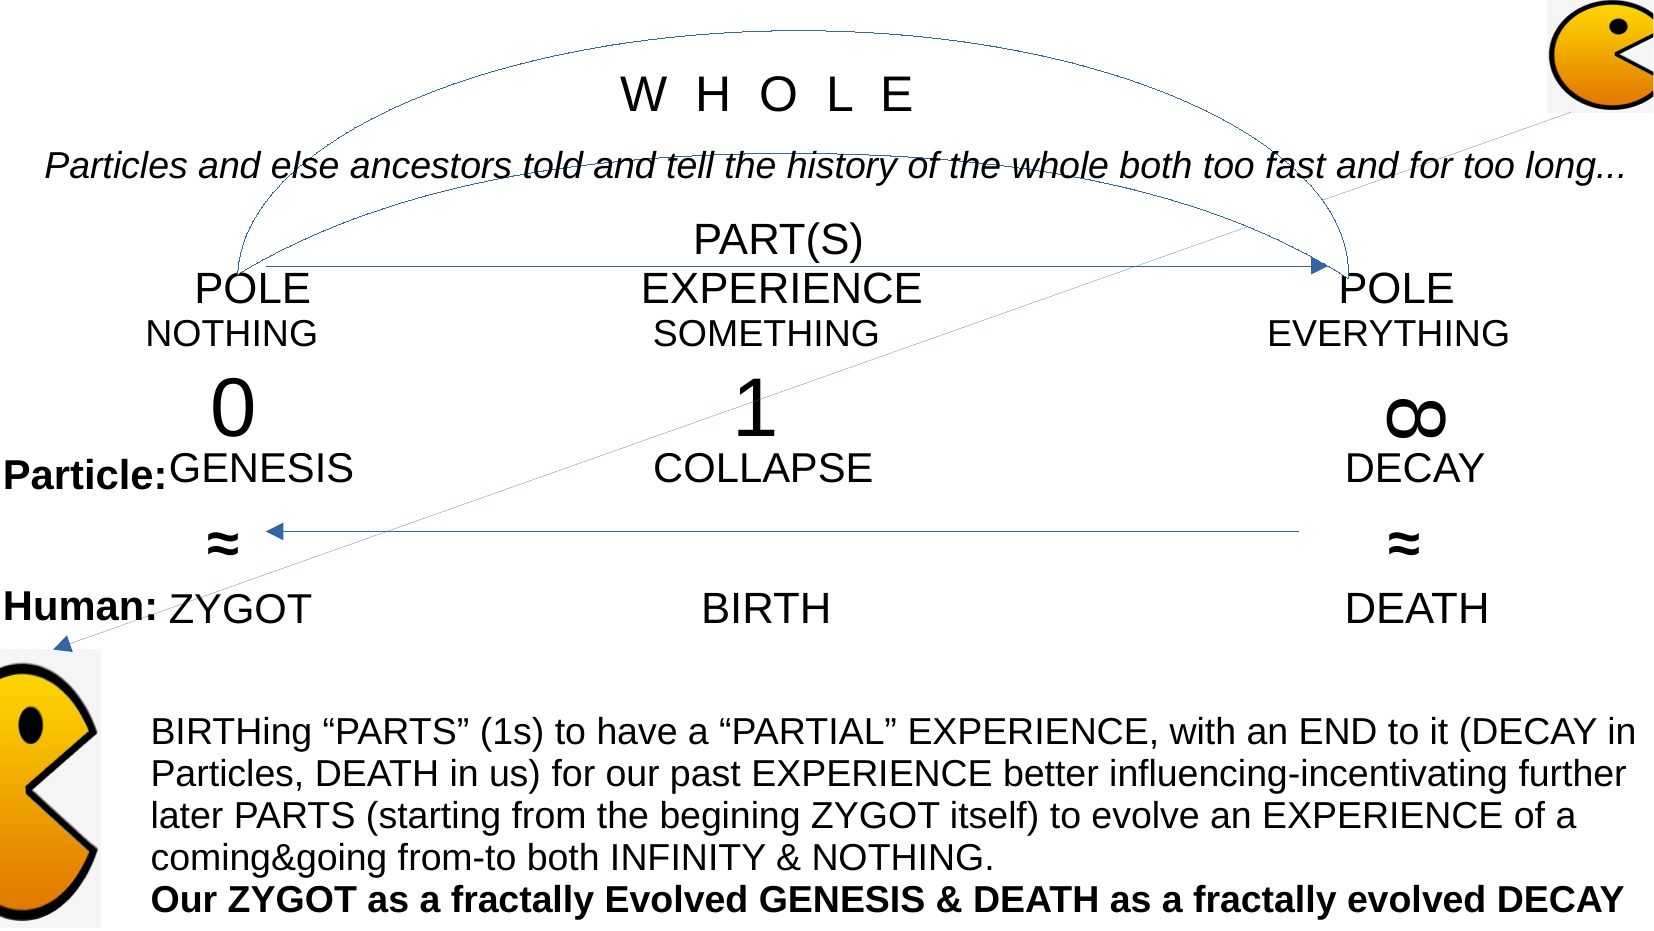

W H O L E
Particles and else ancestors told and tell the history of the whole both too fast and for too long...
 PART(S)
 POLE EXPERIENCE POLE
NOTHING SOMETHING EVERYTHING
8
 0 1
GENESIS COLLAPSE DECAY
ZYGOT BIRTH DEATH
Particle:
Human:
 ≈
 ≈
BIRTHing “PARTS” (1s) to have a “PARTIAL” EXPERIENCE, with an END to it (DECAY in Particles, DEATH in us) for our past EXPERIENCE better influencing-incentivating further later PARTS (starting from the begining ZYGOT itself) to evolve an EXPERIENCE of a coming&going from-to both INFINITY & NOTHING.
Our ZYGOT as a fractally Evolved GENESIS & DEATH as a fractally evolved DECAY